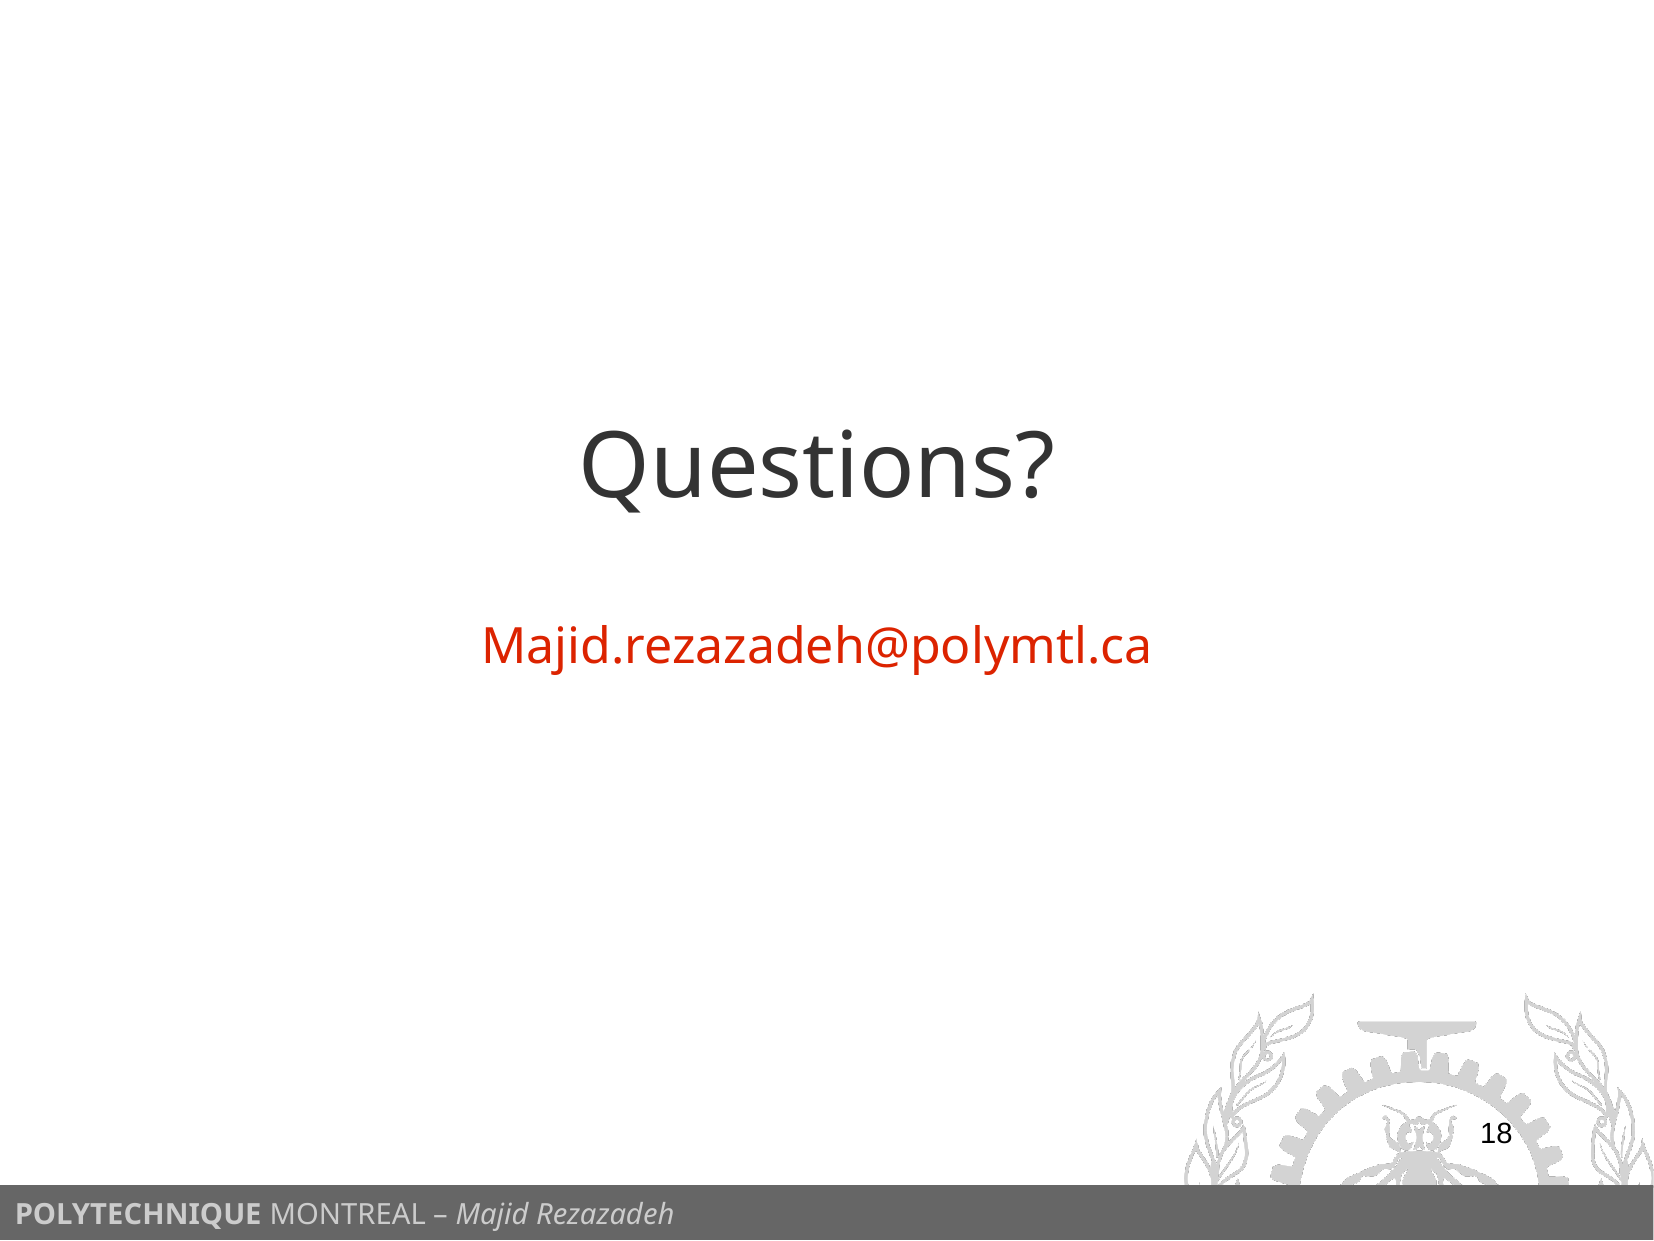

Questions?
Majid.rezazadeh@polymtl.ca
18
POLYTECHNIQUE MONTREAL – Majid Rezazadeh